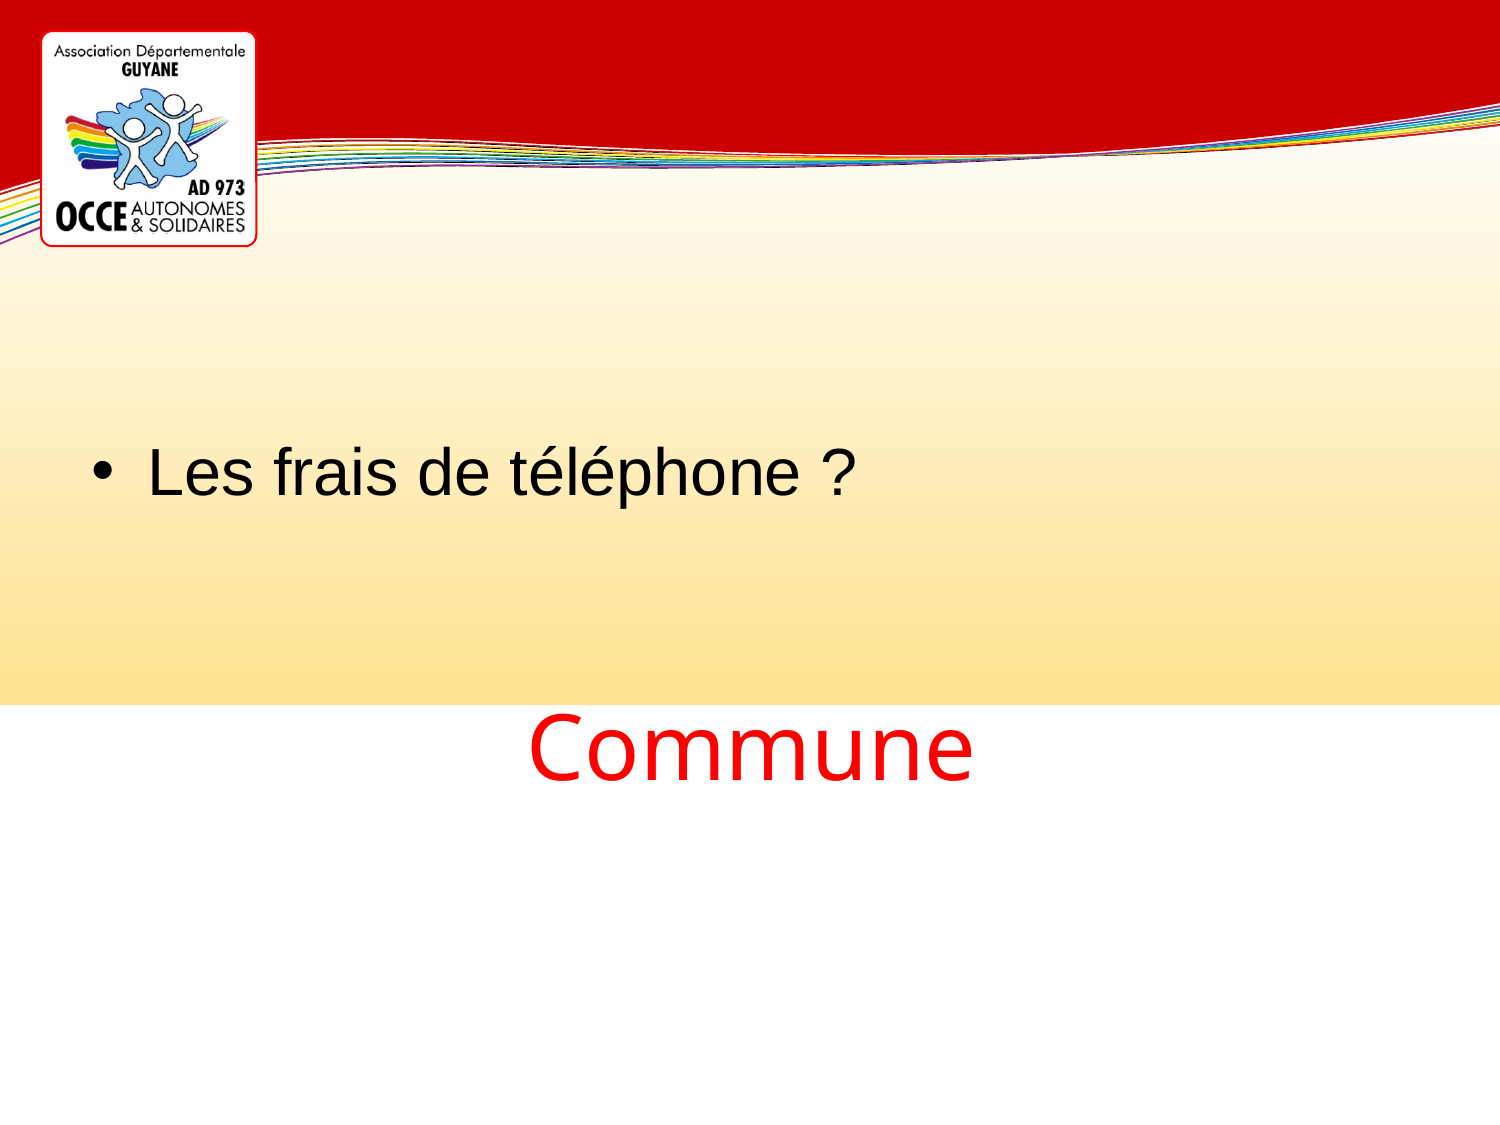

# Les frais de téléphone ?
Commune